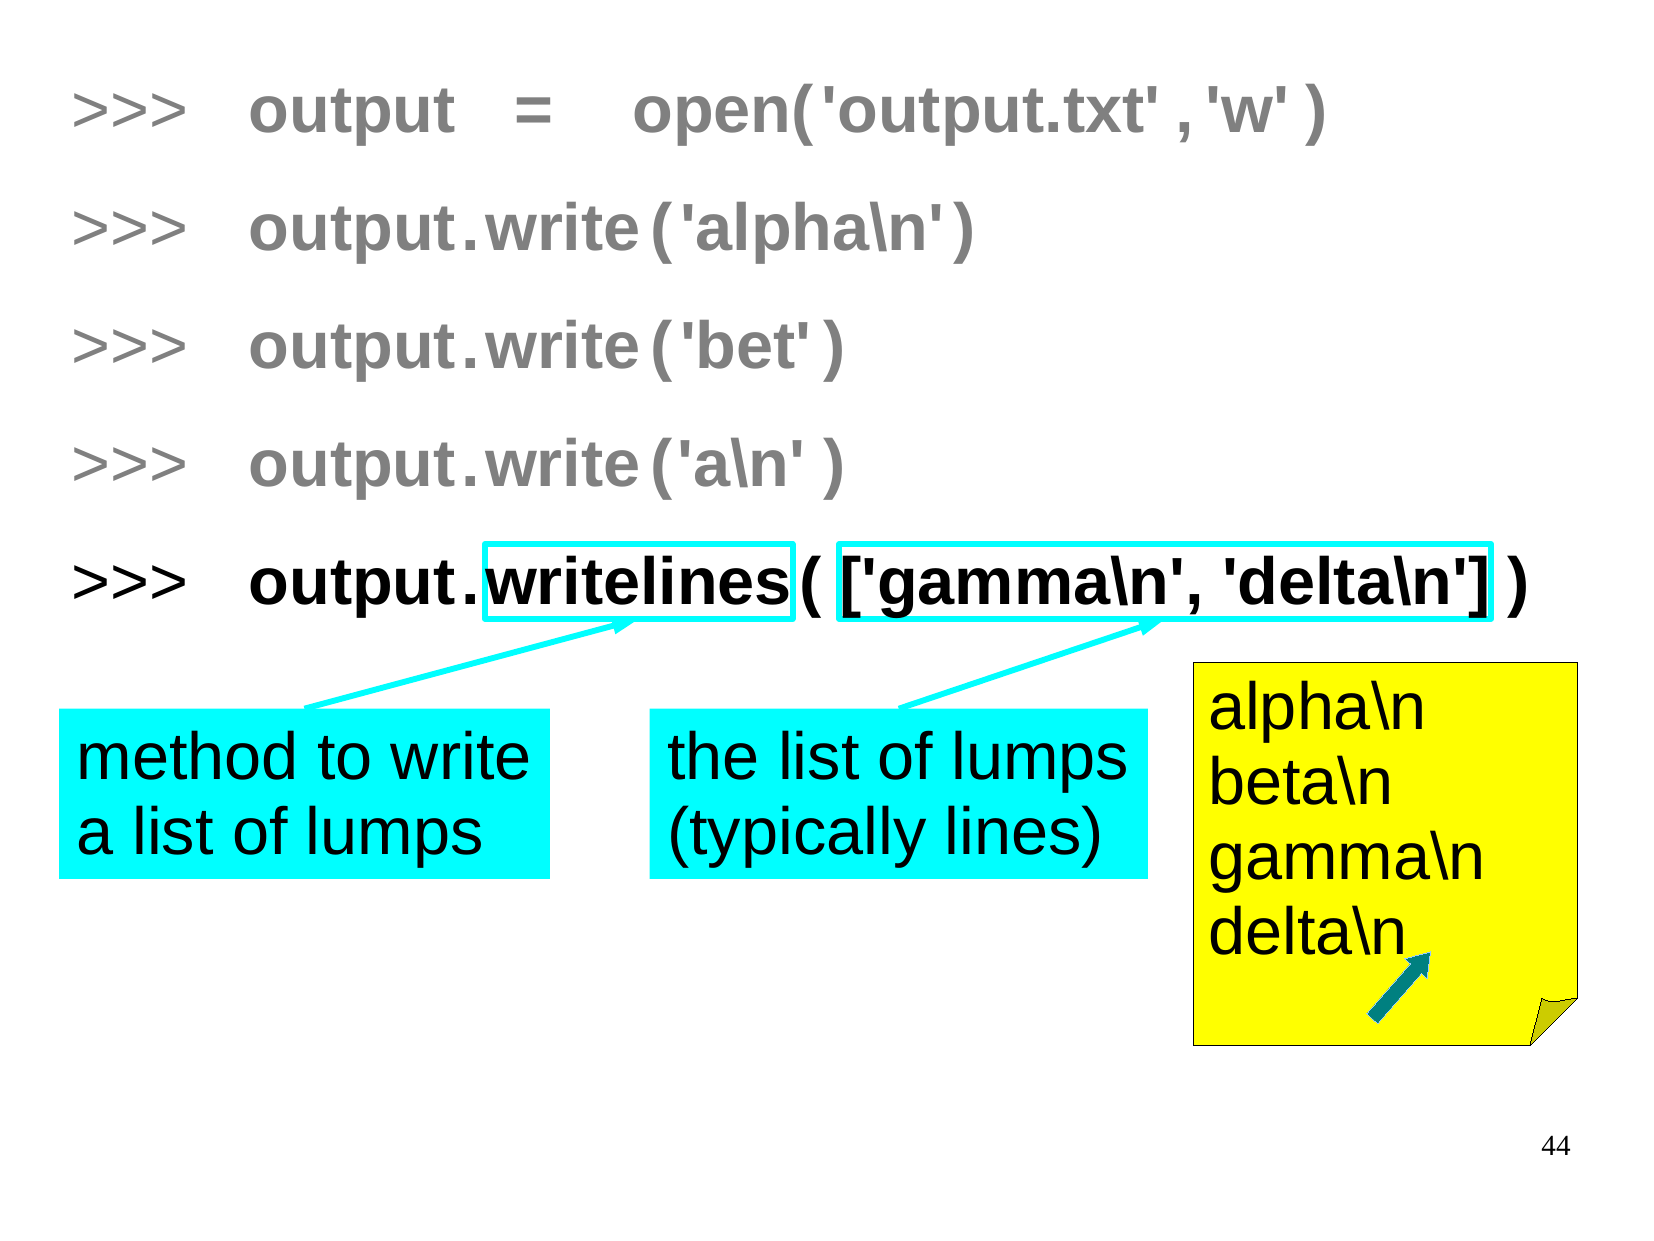

>>>
output
=
open(
'output.txt'
,
'w'
)
>>>
output
.
write
(
'alpha\n'
)
>>>
output
.
write
(
'bet'
)
'a\n'
>>>
output
.
write
(
)
>>>
output
.
writelines
(
['gamma\n', 'delta\n']
)
alpha\n
beta\n
gamma\n
delta\n
method to write
a list of lumps
the list of lumps
(typically lines)
44